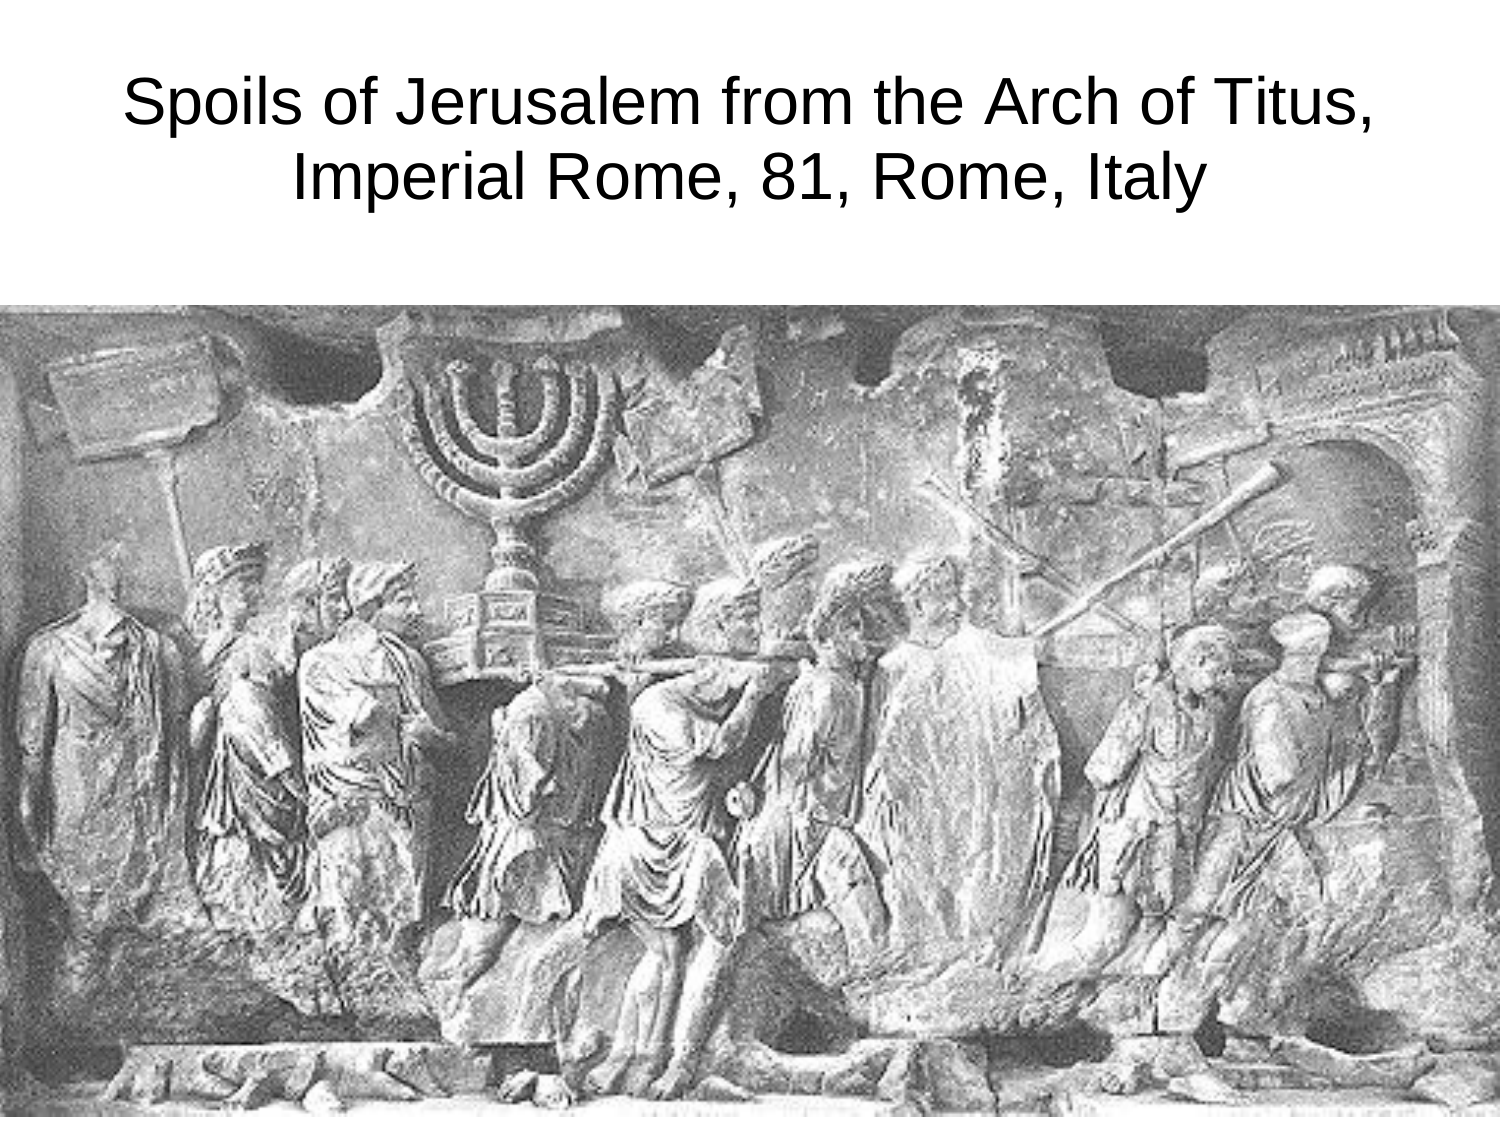

# Spoils of Jerusalem from the Arch of Titus, Imperial Rome, 81, Rome, Italy